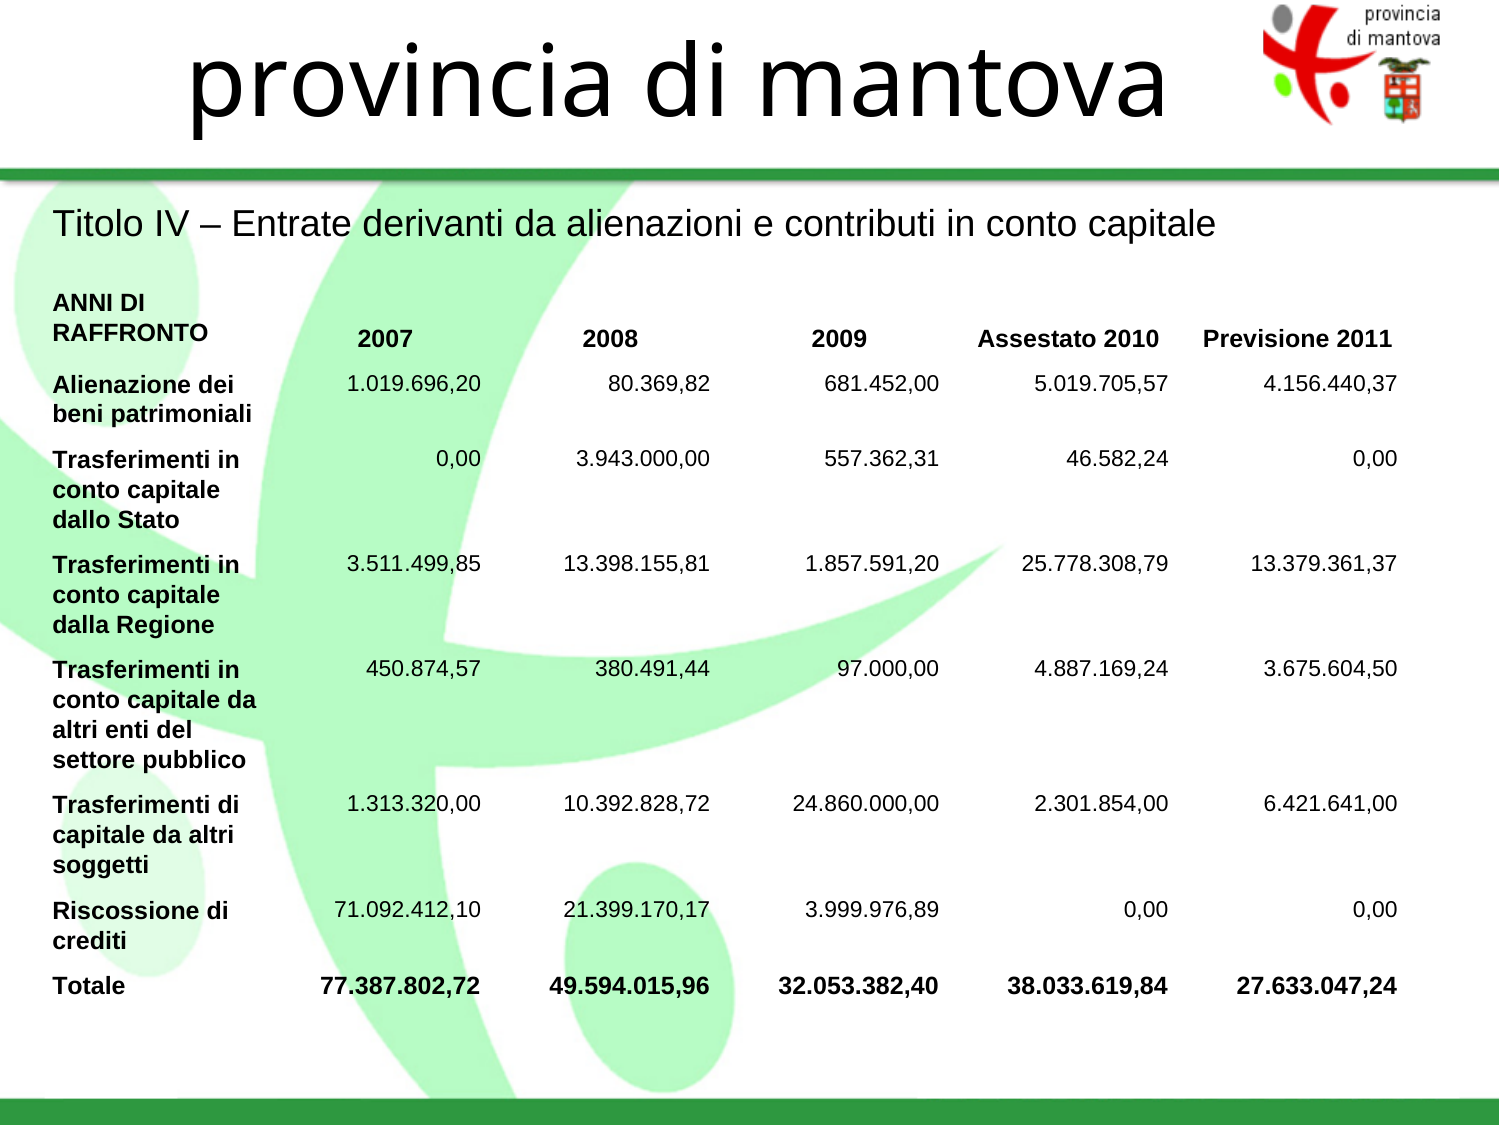

provincia di mantova
Titolo IV – Entrate derivanti da alienazioni e contributi in conto capitale
| ANNI DI RAFFRONTO | 2007 | 2008 | 2009 | Assestato 2010 | Previsione 2011 |
| --- | --- | --- | --- | --- | --- |
| Alienazione dei beni patrimoniali | 1.019.696,20 | 80.369,82 | 681.452,00 | 5.019.705,57 | 4.156.440,37 |
| Trasferimenti in conto capitale dallo Stato | 0,00 | 3.943.000,00 | 557.362,31 | 46.582,24 | 0,00 |
| Trasferimenti in conto capitale dalla Regione | 3.511.499,85 | 13.398.155,81 | 1.857.591,20 | 25.778.308,79 | 13.379.361,37 |
| Trasferimenti in conto capitale da altri enti del settore pubblico | 450.874,57 | 380.491,44 | 97.000,00 | 4.887.169,24 | 3.675.604,50 |
| Trasferimenti di capitale da altri soggetti | 1.313.320,00 | 10.392.828,72 | 24.860.000,00 | 2.301.854,00 | 6.421.641,00 |
| Riscossione di crediti | 71.092.412,10 | 21.399.170,17 | 3.999.976,89 | 0,00 | 0,00 |
| Totale | 77.387.802,72 | 49.594.015,96 | 32.053.382,40 | 38.033.619,84 | 27.633.047,24 |